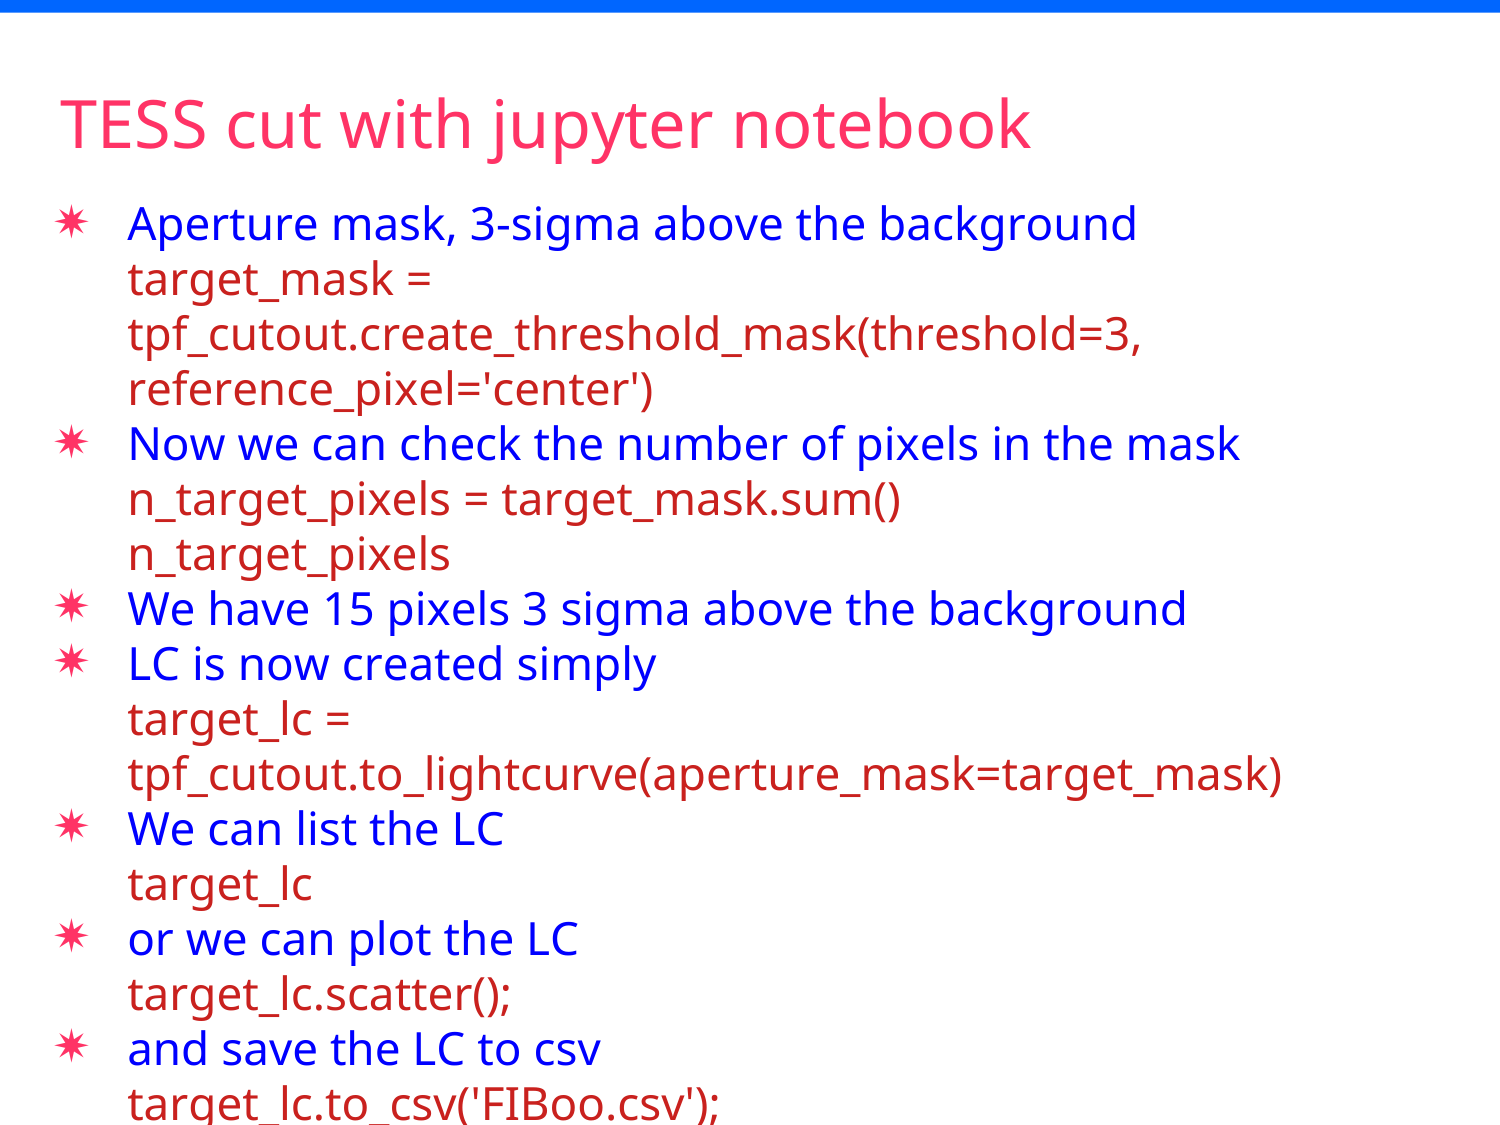

TESS cut with jupyter notebook
Aperture mask, 3-sigma above the background
target_mask = tpf_cutout.create_threshold_mask(threshold=3, reference_pixel='center')
Now we can check the number of pixels in the mask
n_target_pixels = target_mask.sum()
n_target_pixels
We have 15 pixels 3 sigma above the background
LC is now created simply
target_lc = tpf_cutout.to_lightcurve(aperture_mask=target_mask)
We can list the LC
target_lc
or we can plot the LC
target_lc.scatter();
and save the LC to csv
target_lc.to_csv('FIBoo.csv');
7